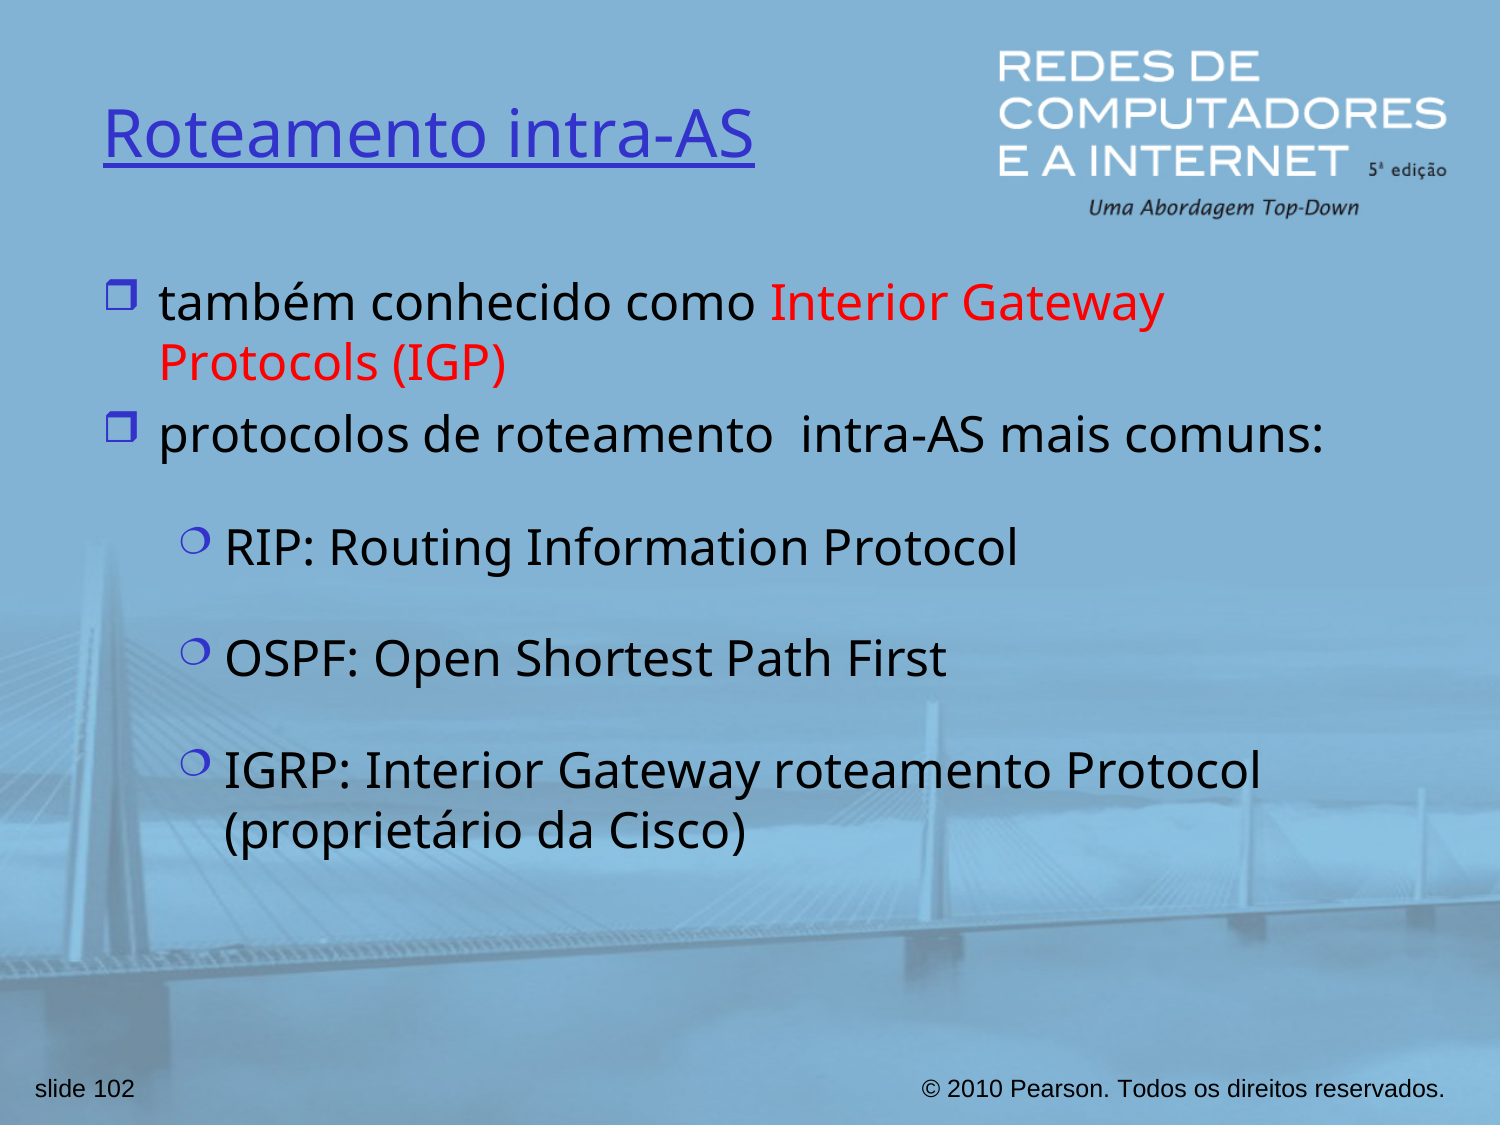

# Roteamento intra-AS
também conhecido como Interior Gateway Protocols (IGP)
protocolos de roteamento intra-AS mais comuns:
RIP: Routing Information Protocol
OSPF: Open Shortest Path First
IGRP: Interior Gateway roteamento Protocol (proprietário da Cisco)